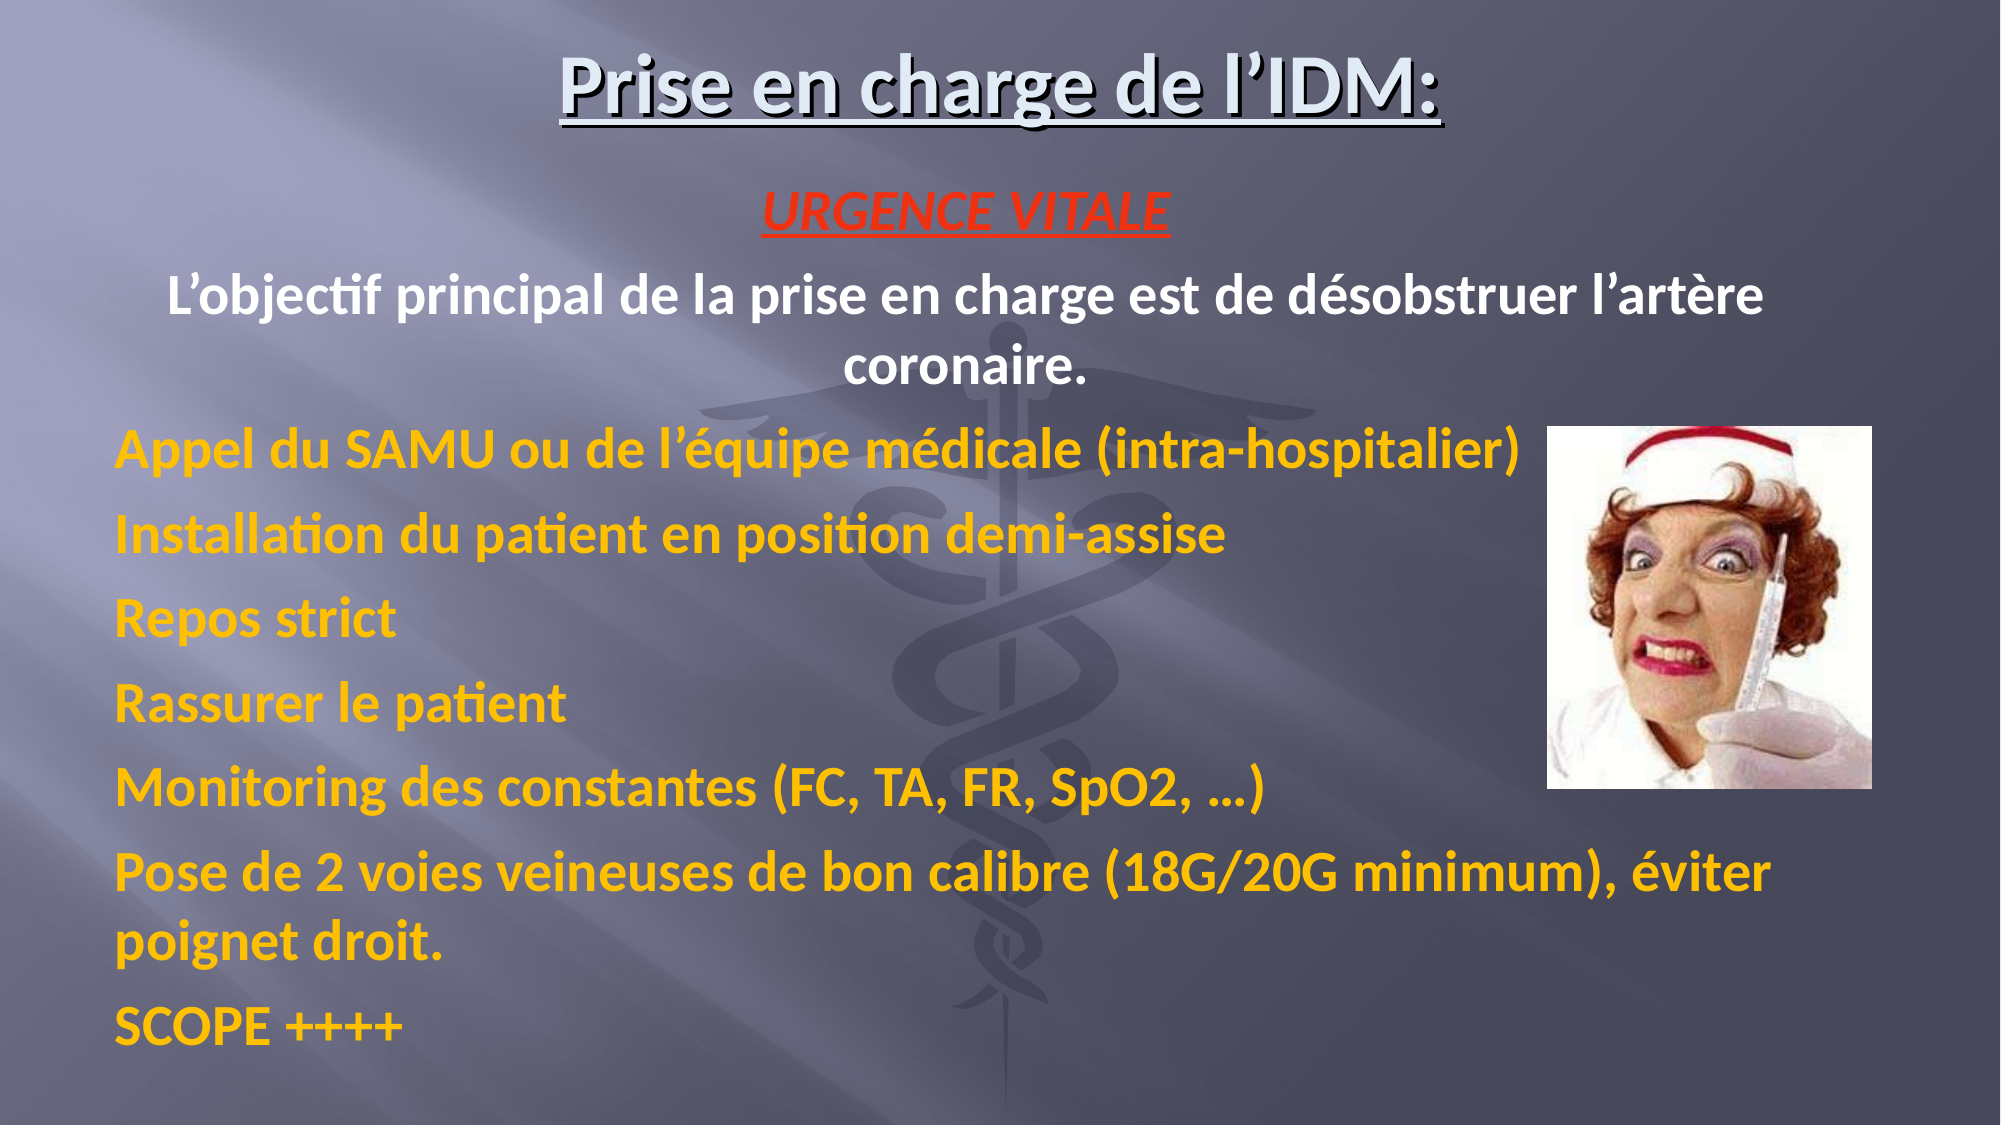

Prise en charge de l’IDM:
# URGENCE VITALE
L’objectif principal de la prise en charge est de désobstruer l’artère coronaire.
Appel du SAMU ou de l’équipe médicale (intra-hospitalier)
Installation du patient en position demi-assise
Repos strict
Rassurer le patient
Monitoring des constantes (FC, TA, FR, SpO2, …)
Pose de 2 voies veineuses de bon calibre (18G/20G minimum), éviter poignet droit.
SCOPE ++++